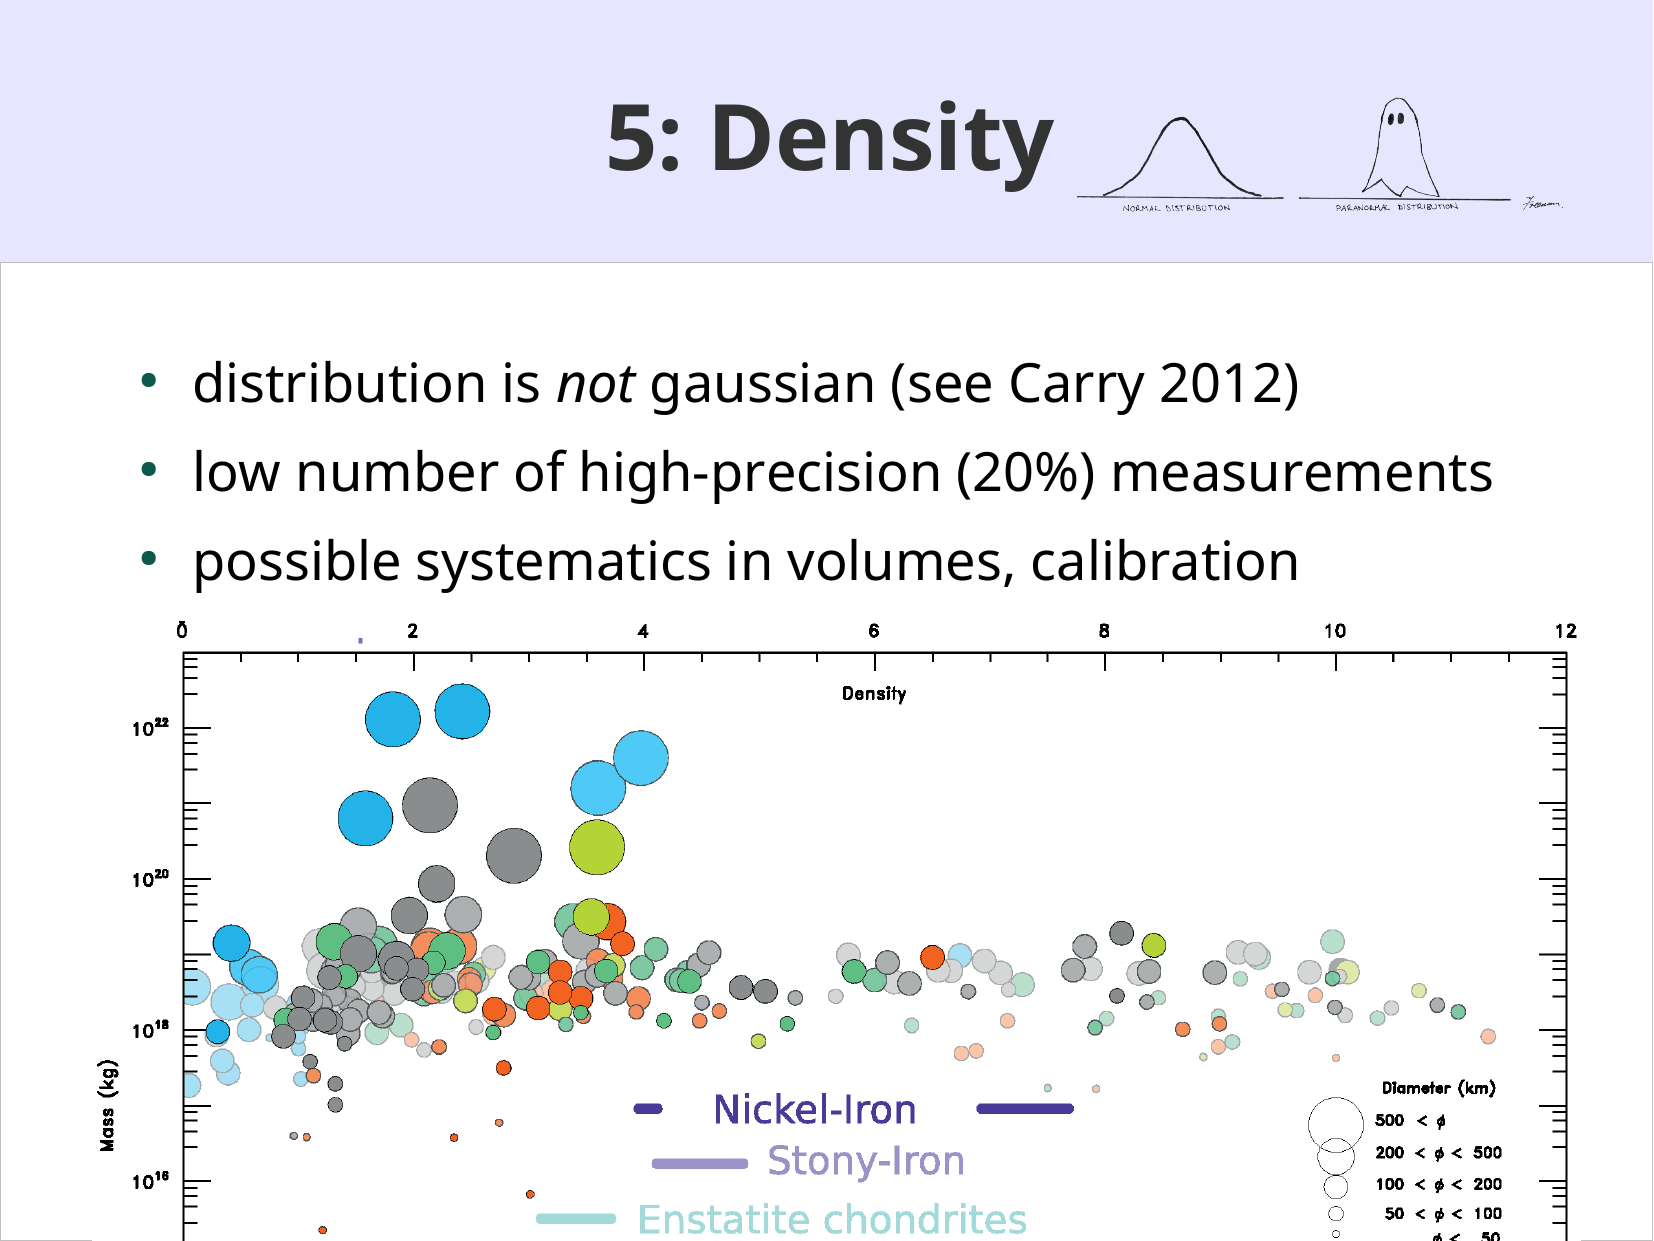

# 5: Density
distribution is not gaussian (see Carry 2012)
low number of high-precision (20%) measurements
possible systematics in volumes, calibration